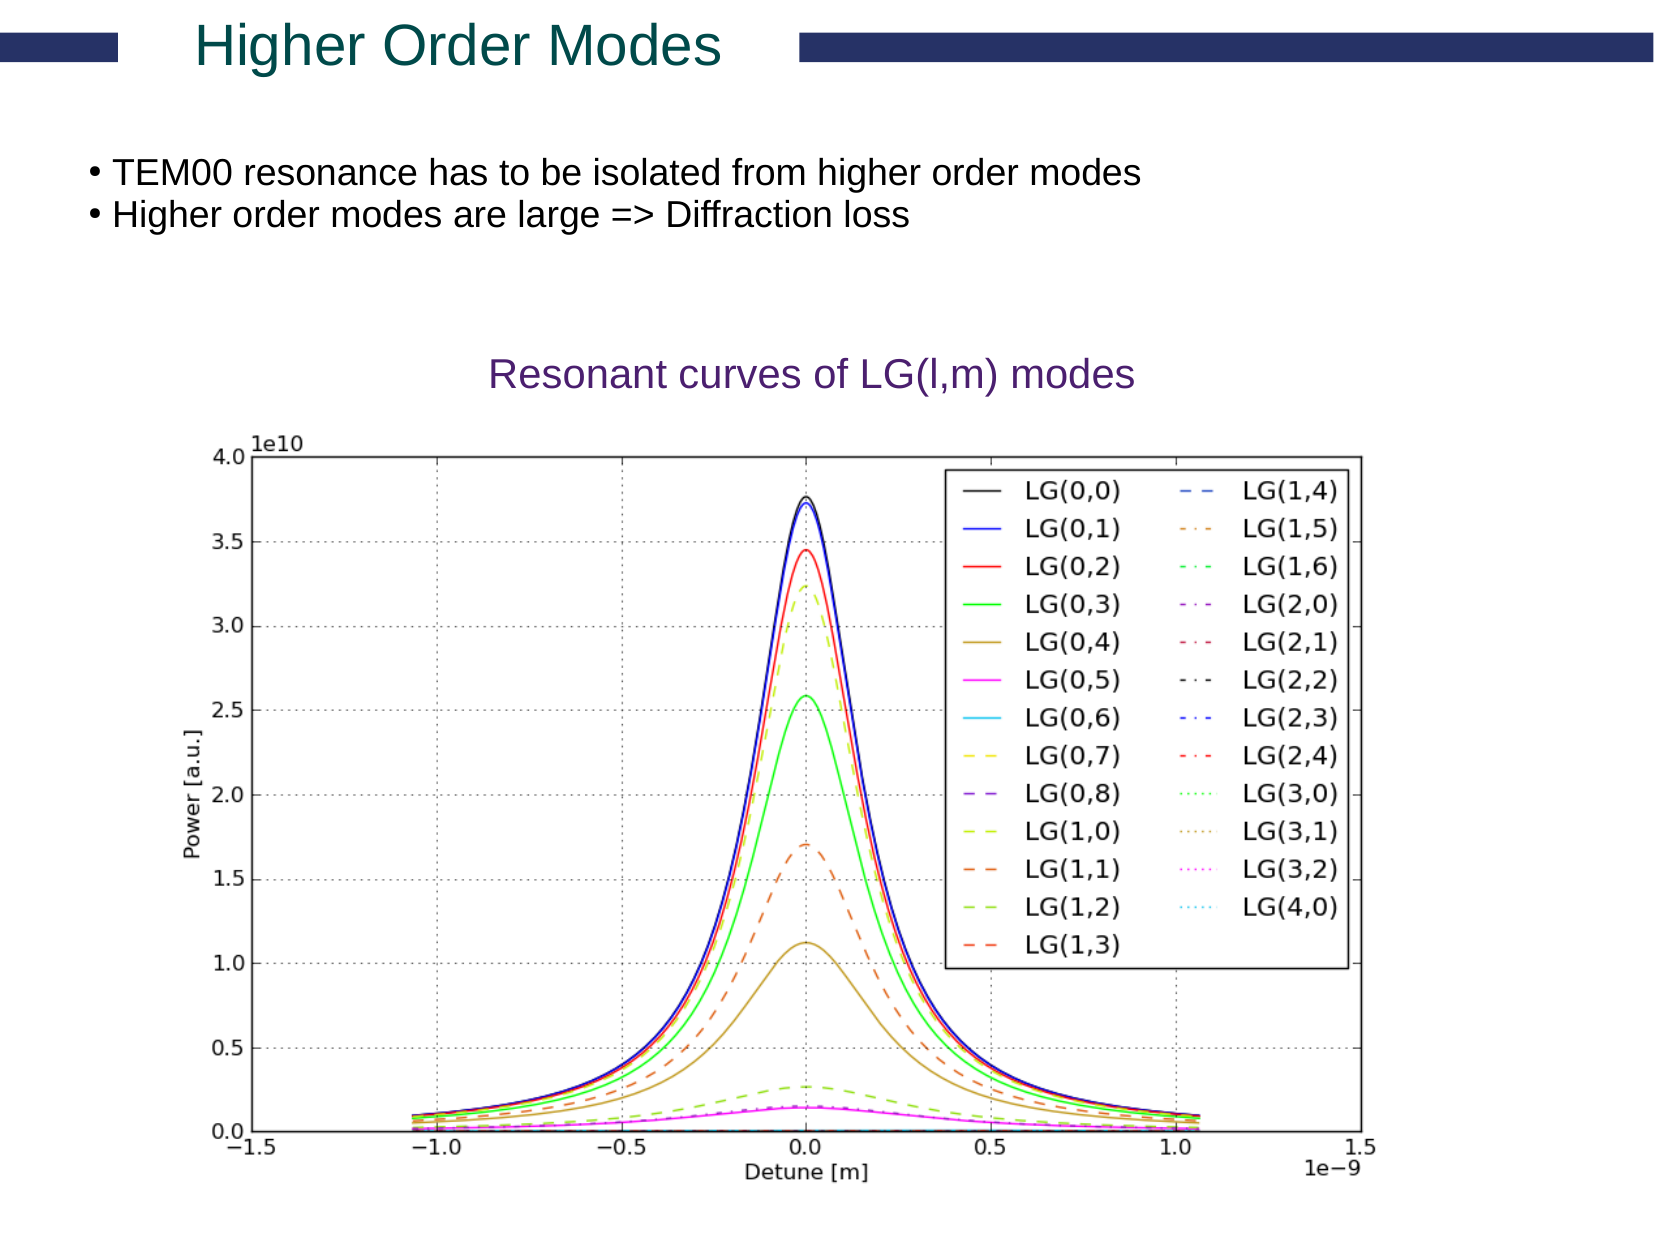

# Higher Order Modes
 TEM00 resonance has to be isolated from higher order modes
 Higher order modes are large => Diffraction loss
Resonant curves of LG(l,m) modes